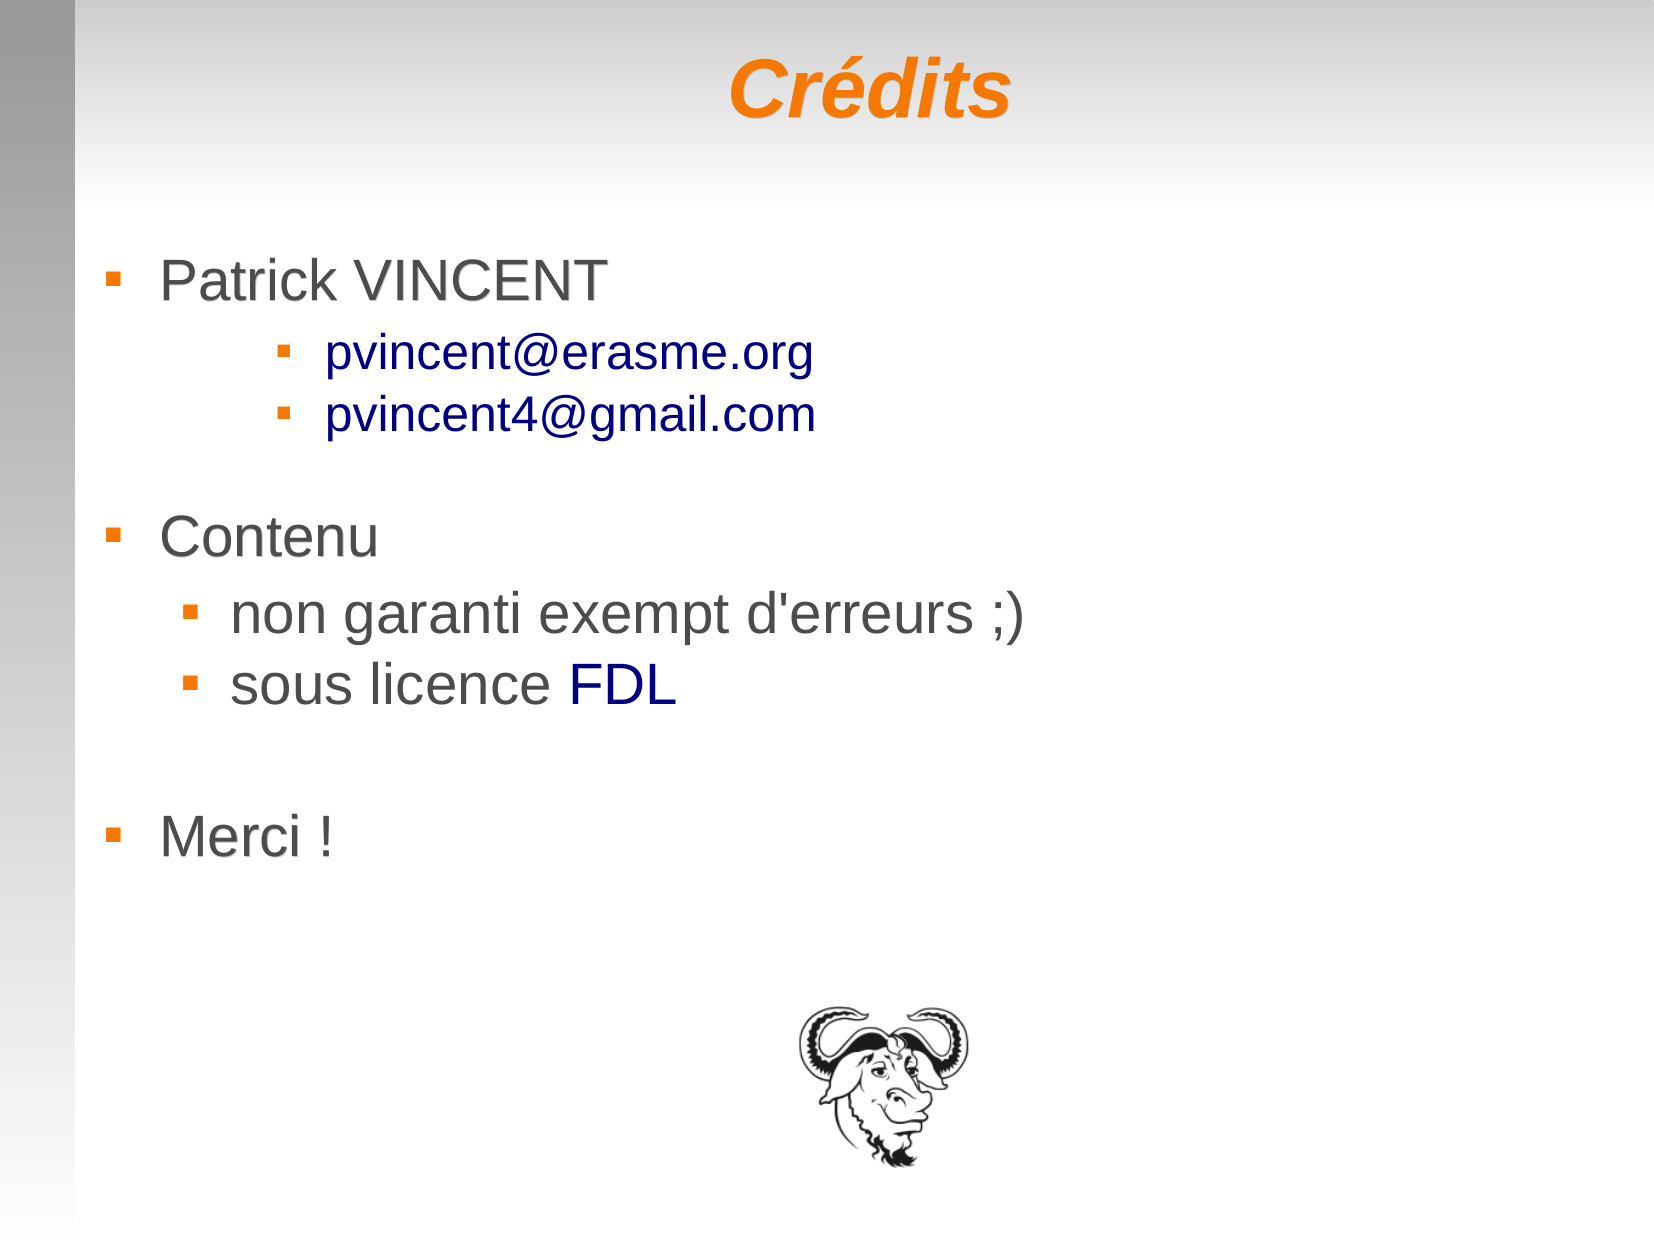

# Crédits
Patrick VINCENT
pvincent@erasme.org
pvincent4@gmail.com
Contenu
non garanti exempt d'erreurs ;)
sous licence FDL
Merci !